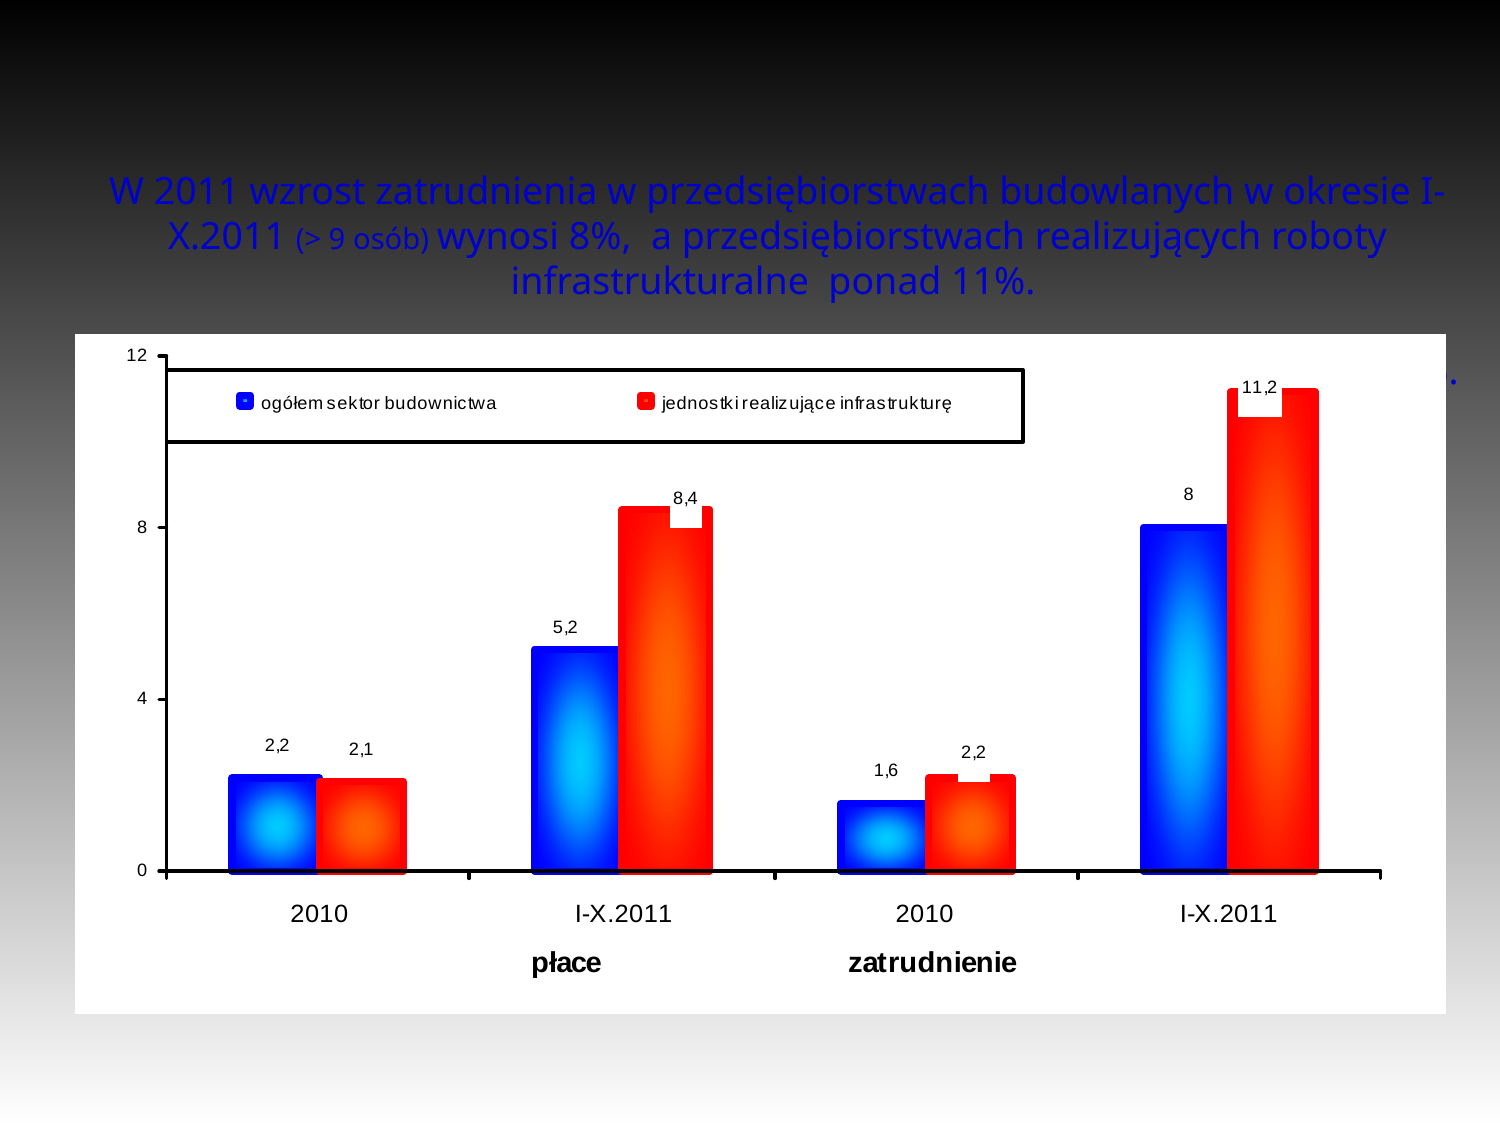

# W 2011 wzrost zatrudnienia w przedsiębiorstwach budowlanych w okresie I-X.2011 (> 9 osób) wynosi 8%, a przedsiębiorstwach realizujących roboty infrastrukturalne ponad 11%. Wzrost średnich płac w budownictwie ogółem 5,2%, a w infrastrukturze 8,4%.